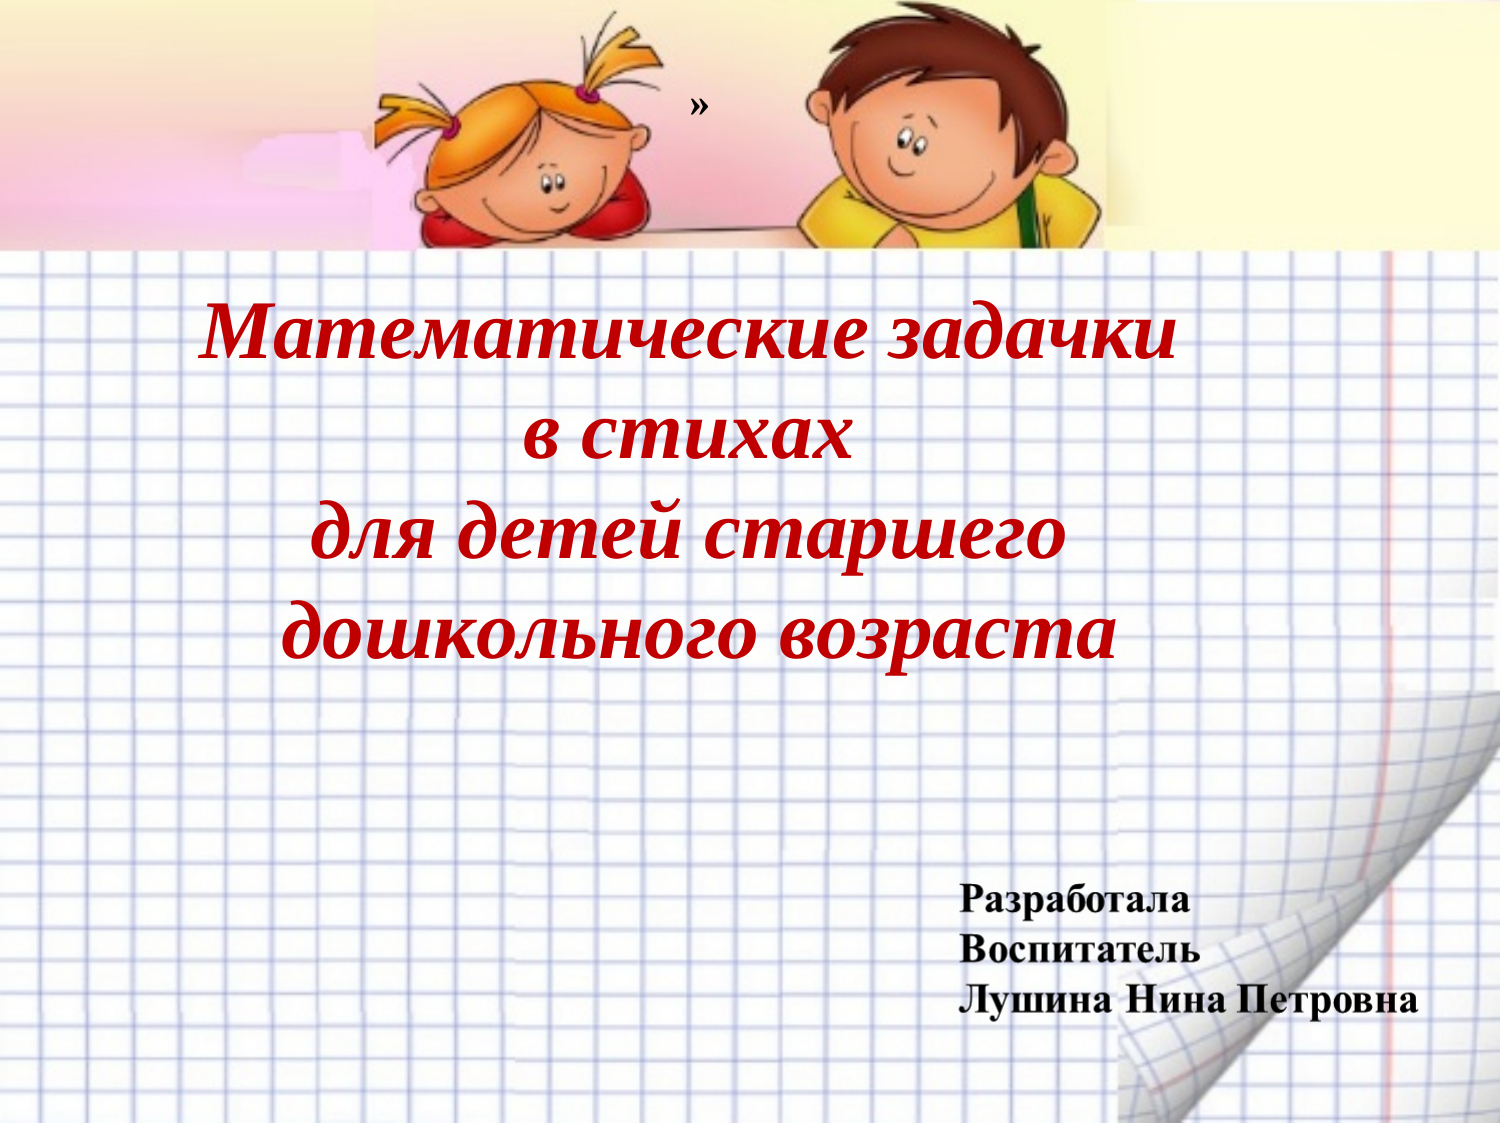

# » Математические задачки в стихах для детей старшего дошкольного возраста